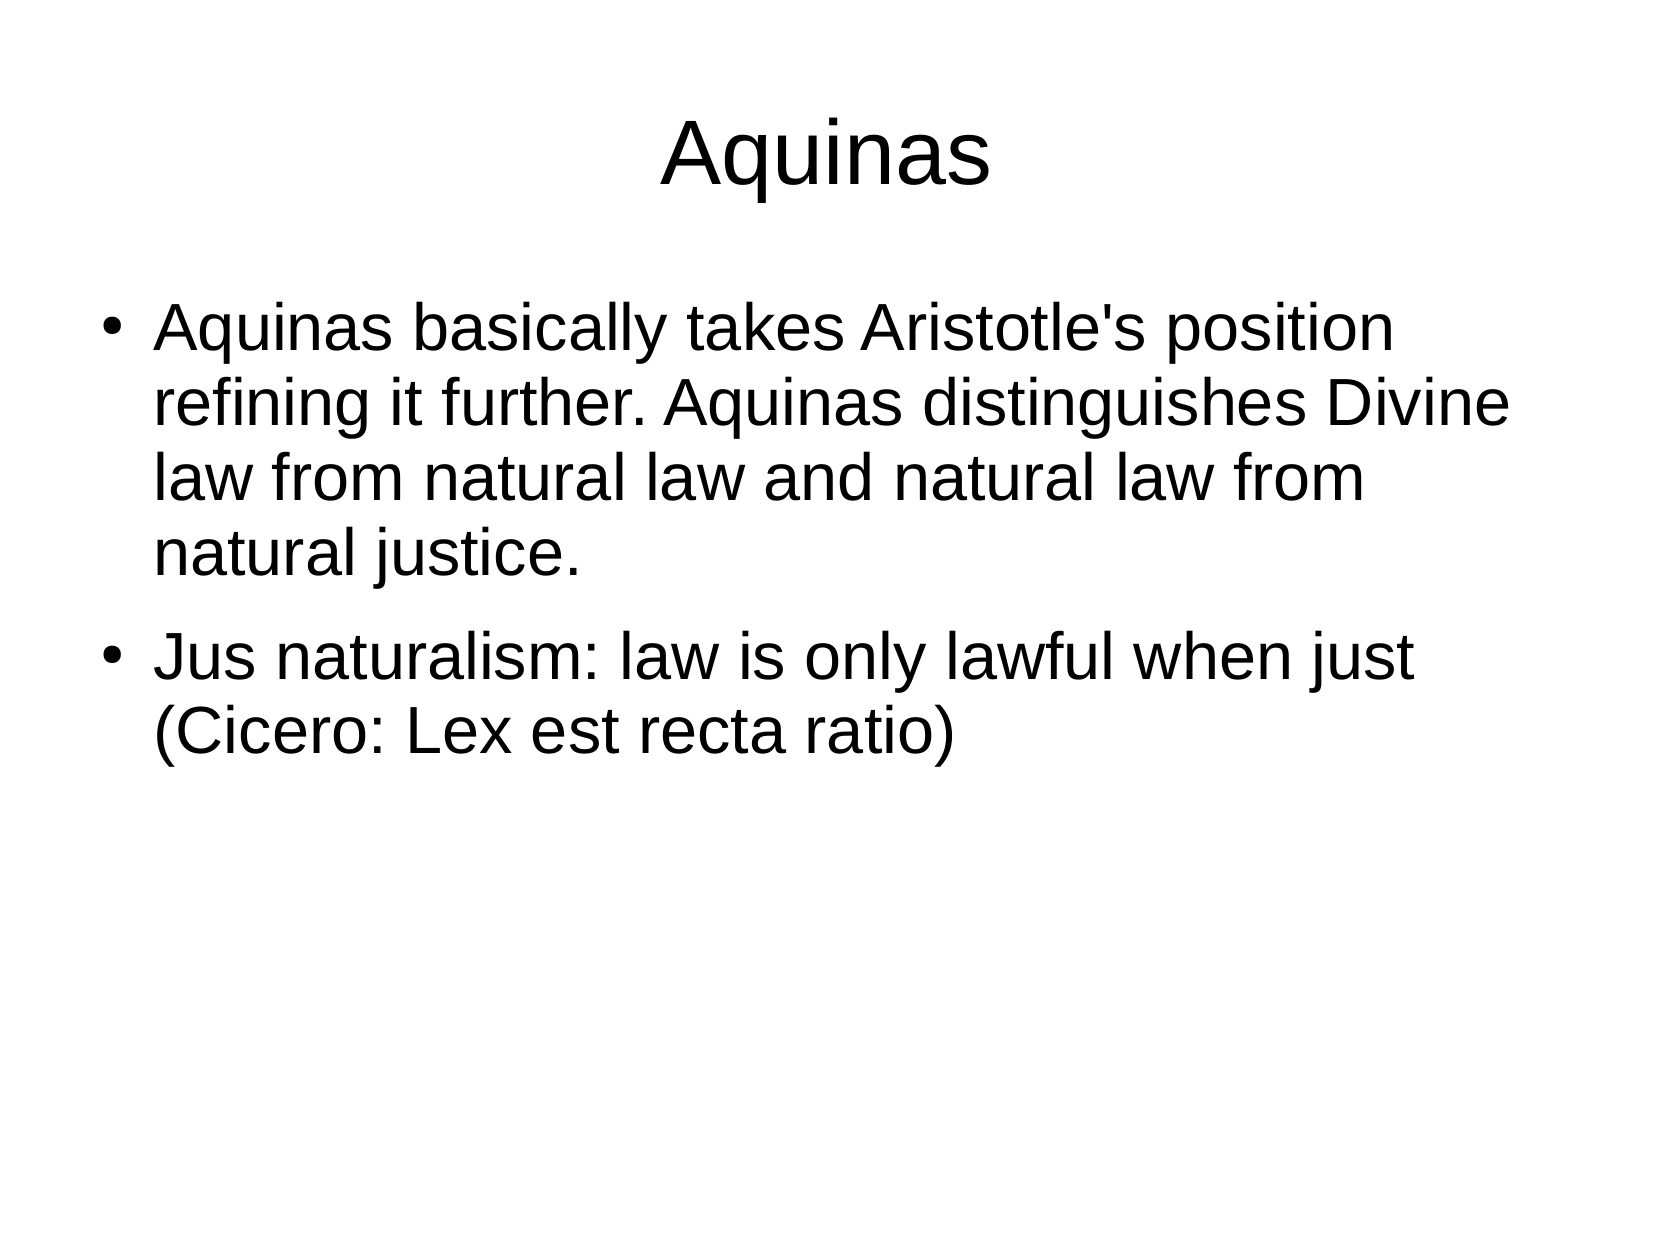

# Aquinas
Aquinas basically takes Aristotle's position refining it further. Aquinas distinguishes Divine law from natural law and natural law from natural justice.
Jus naturalism: law is only lawful when just (Cicero: Lex est recta ratio)